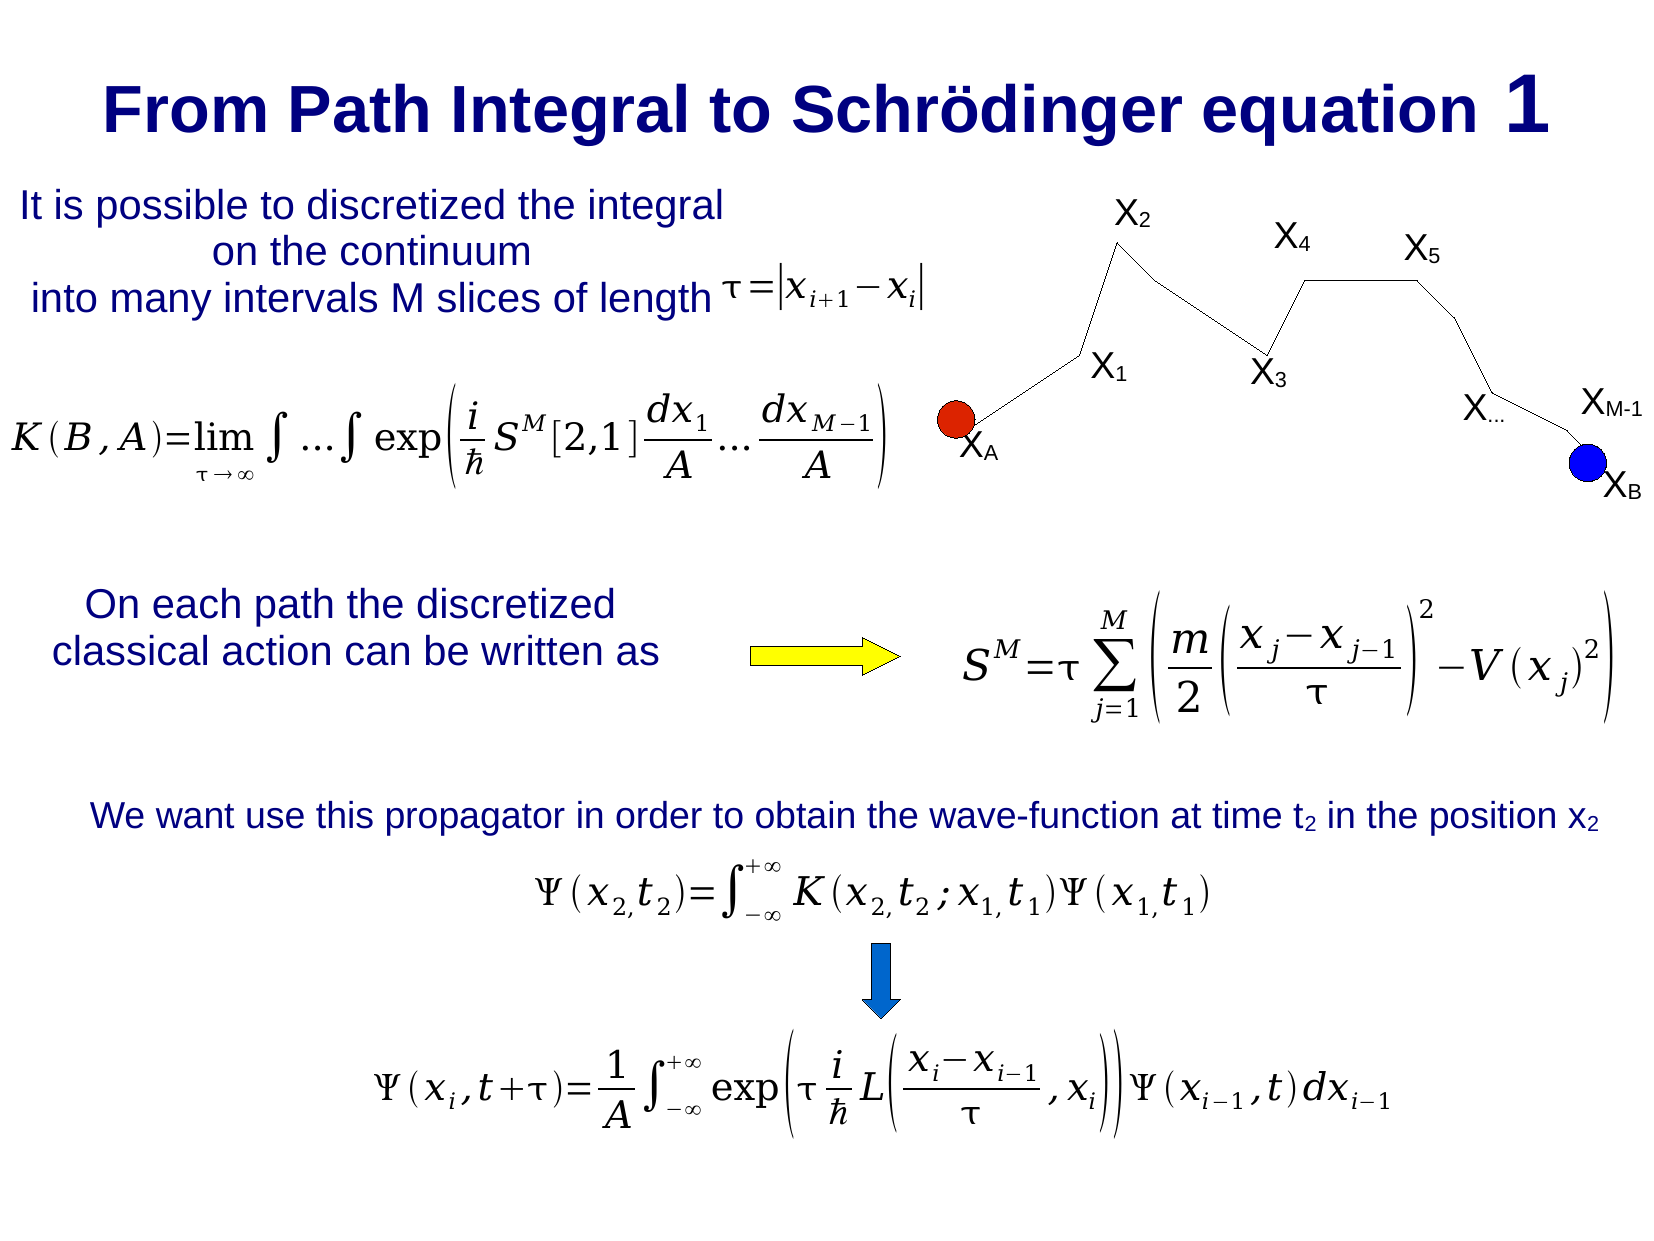

# From Path Integral to Schrödinger equation 1
It is possible to discretized the integral
on the continuum
into many intervals M slices of length
X2
X4
X5
X1
X3
XM-1
X...
XA
XB
On each path the discretized
classical action can be written as
We want use this propagator in order to obtain the wave-function at time t2 in the position x2